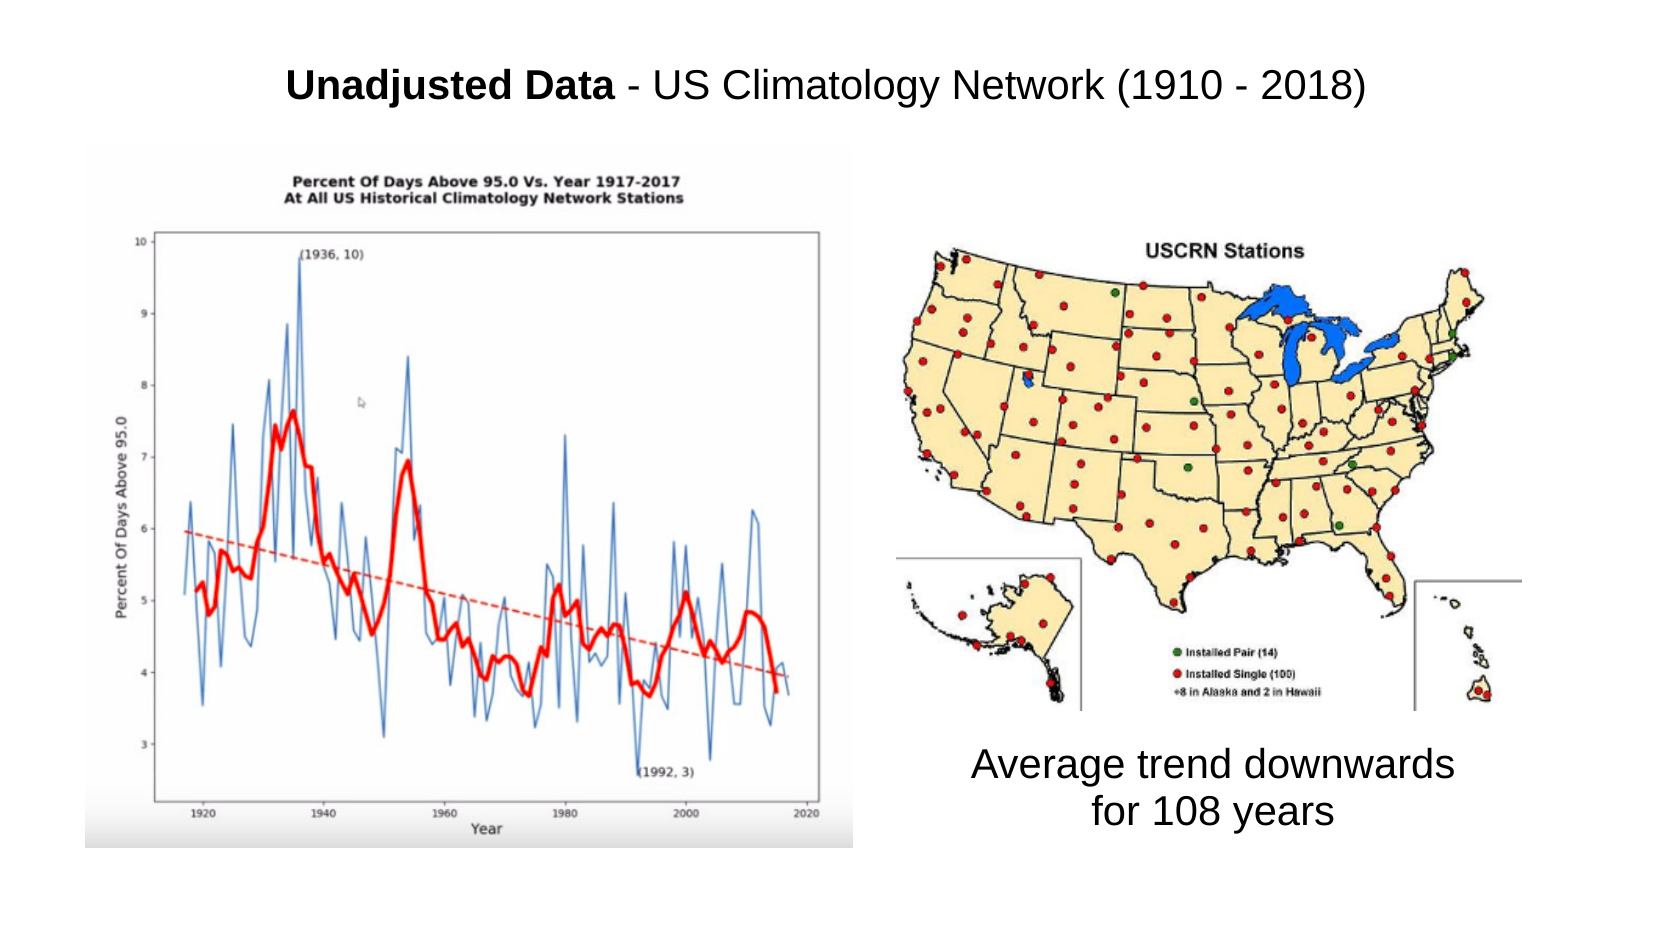

Unadjusted Data - US Climatology Network (1910 - 2018)
Average trend downwards
for 108 years